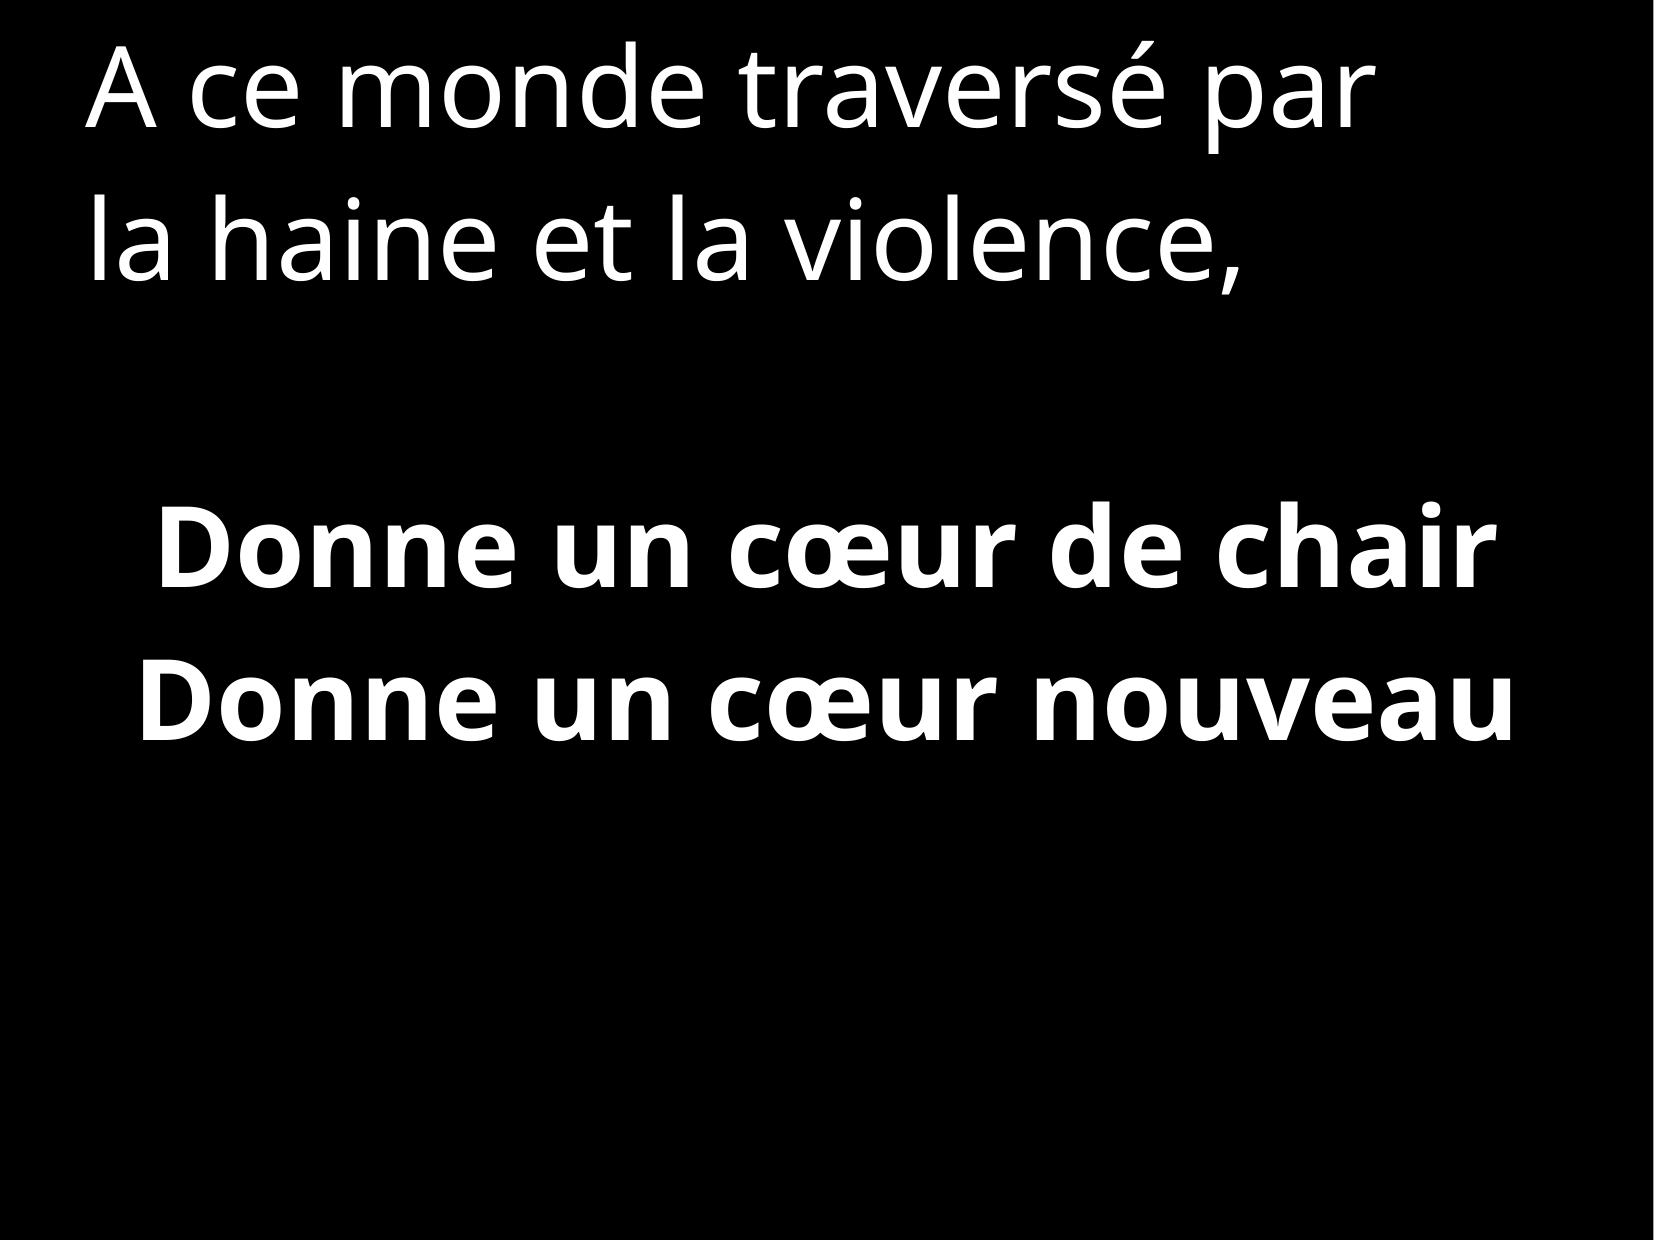

A ce monde traversé par
la haine et la violence,
Donne un cœur de chair
Donne un cœur nouveau